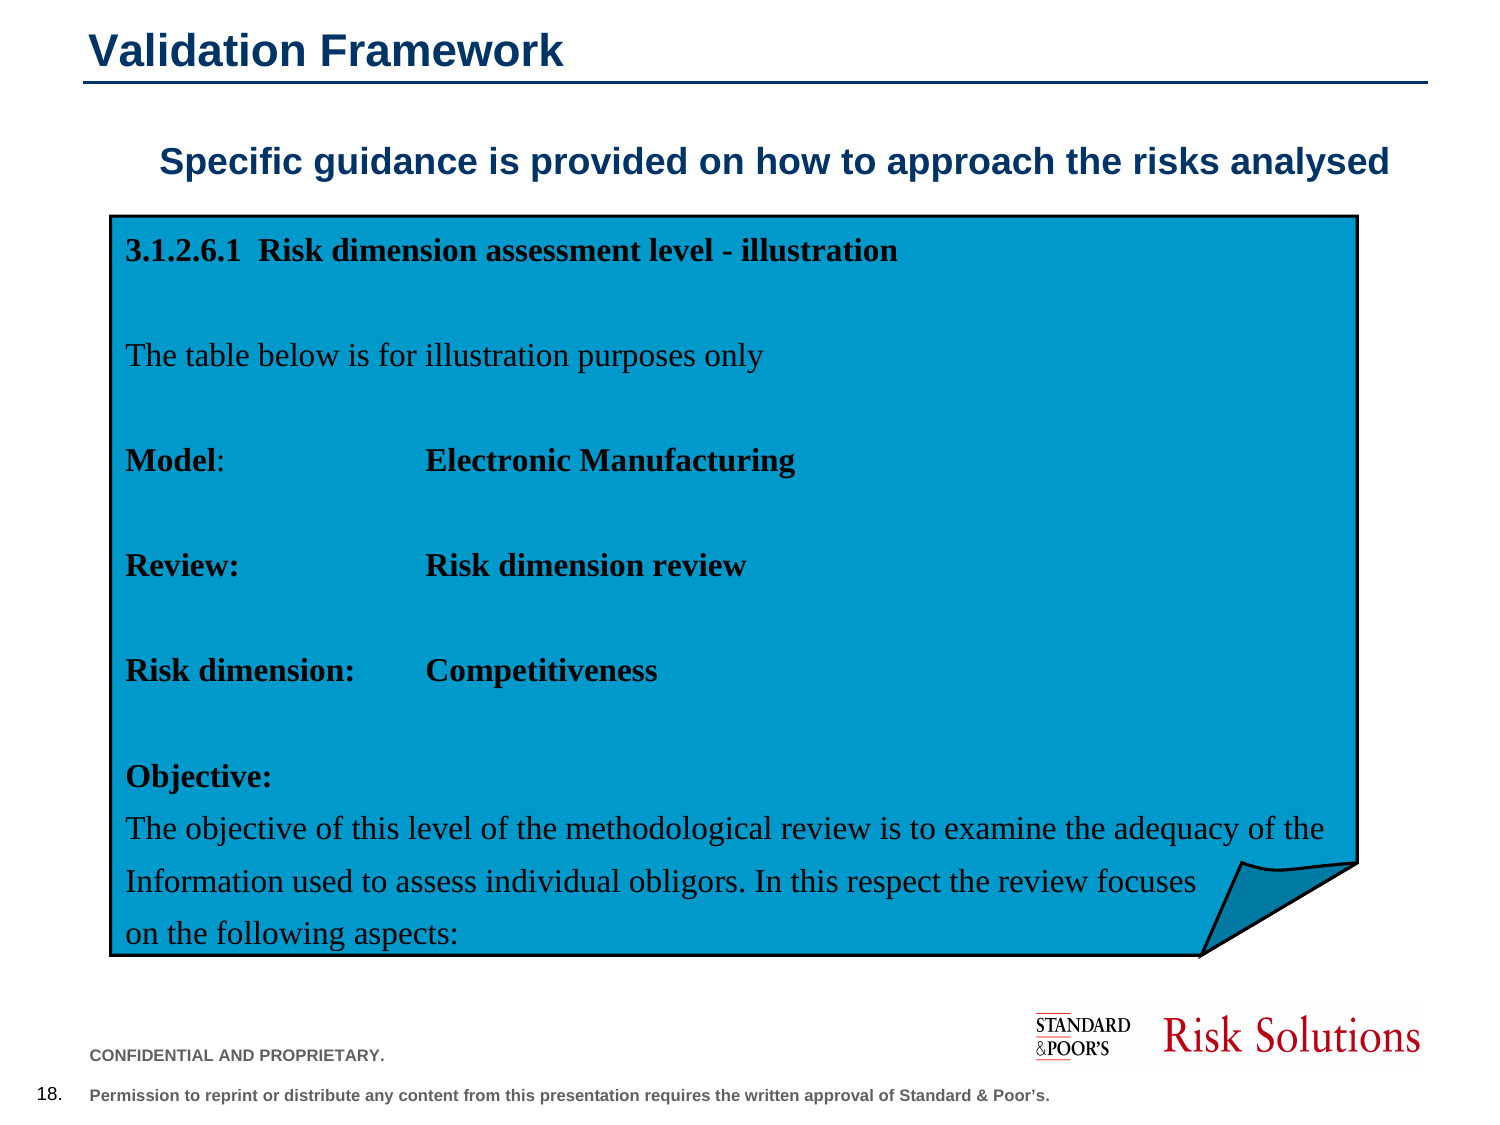

# Validation Framework
Specific guidance is provided on how to approach the risks analysed
3.1.2.6.1 Risk dimension assessment level - illustration
The table below is for illustration purposes only
Model:		Electronic Manufacturing
Review:		Risk dimension review
Risk dimension:	Competitiveness
Objective:
The objective of this level of the methodological review is to examine the adequacy of the
Information used to assess individual obligors. In this respect the review focuses
on the following aspects: